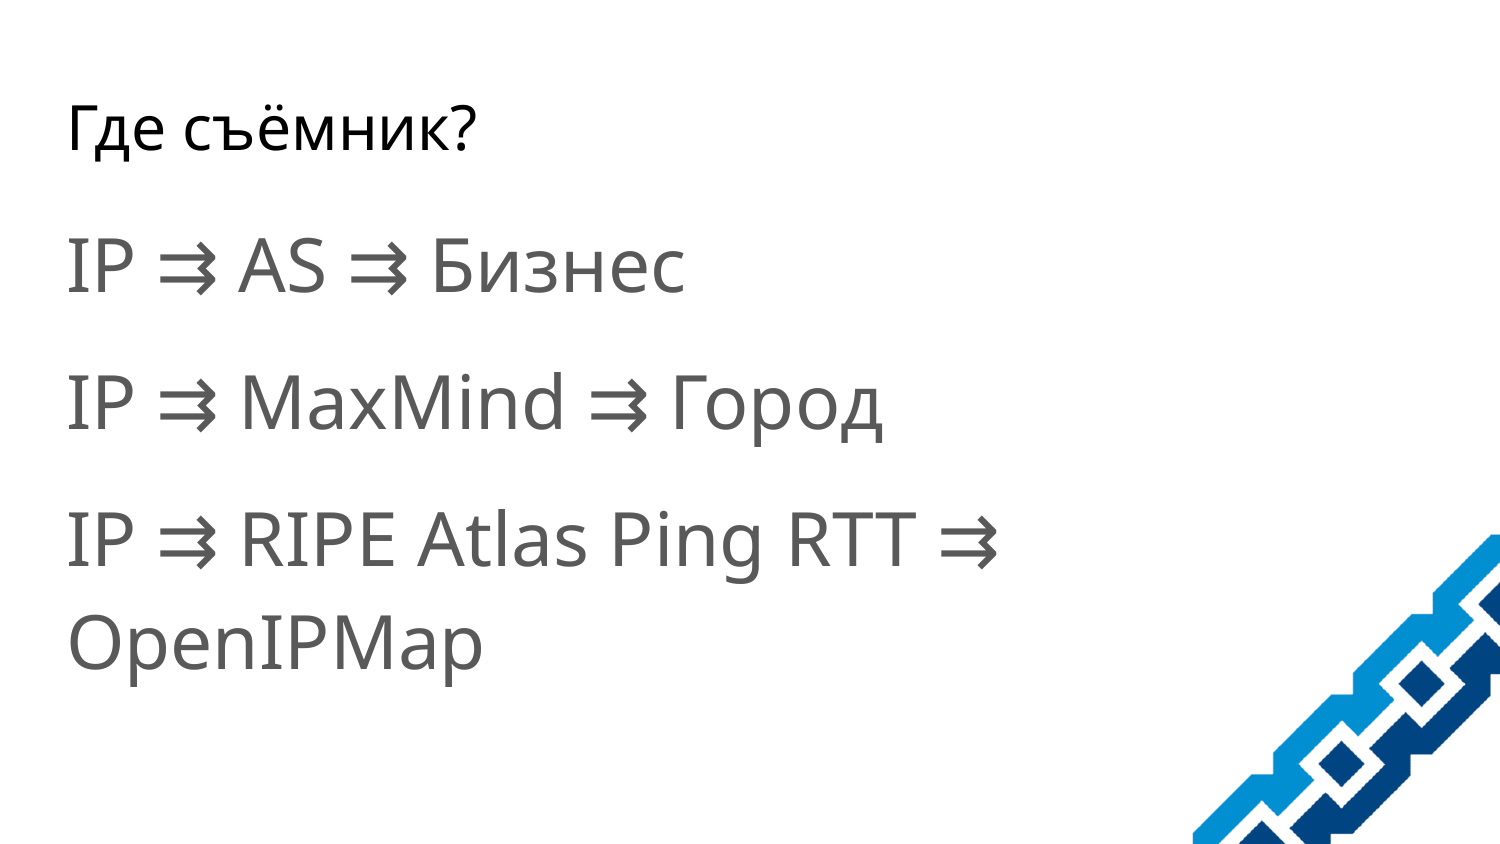

# Где съёмник?
IP ⇉ AS ⇉ Бизнес
IP ⇉ MaxMind ⇉ Город
IP ⇉ RIPE Atlas Ping RTT ⇉ OpenIPMap